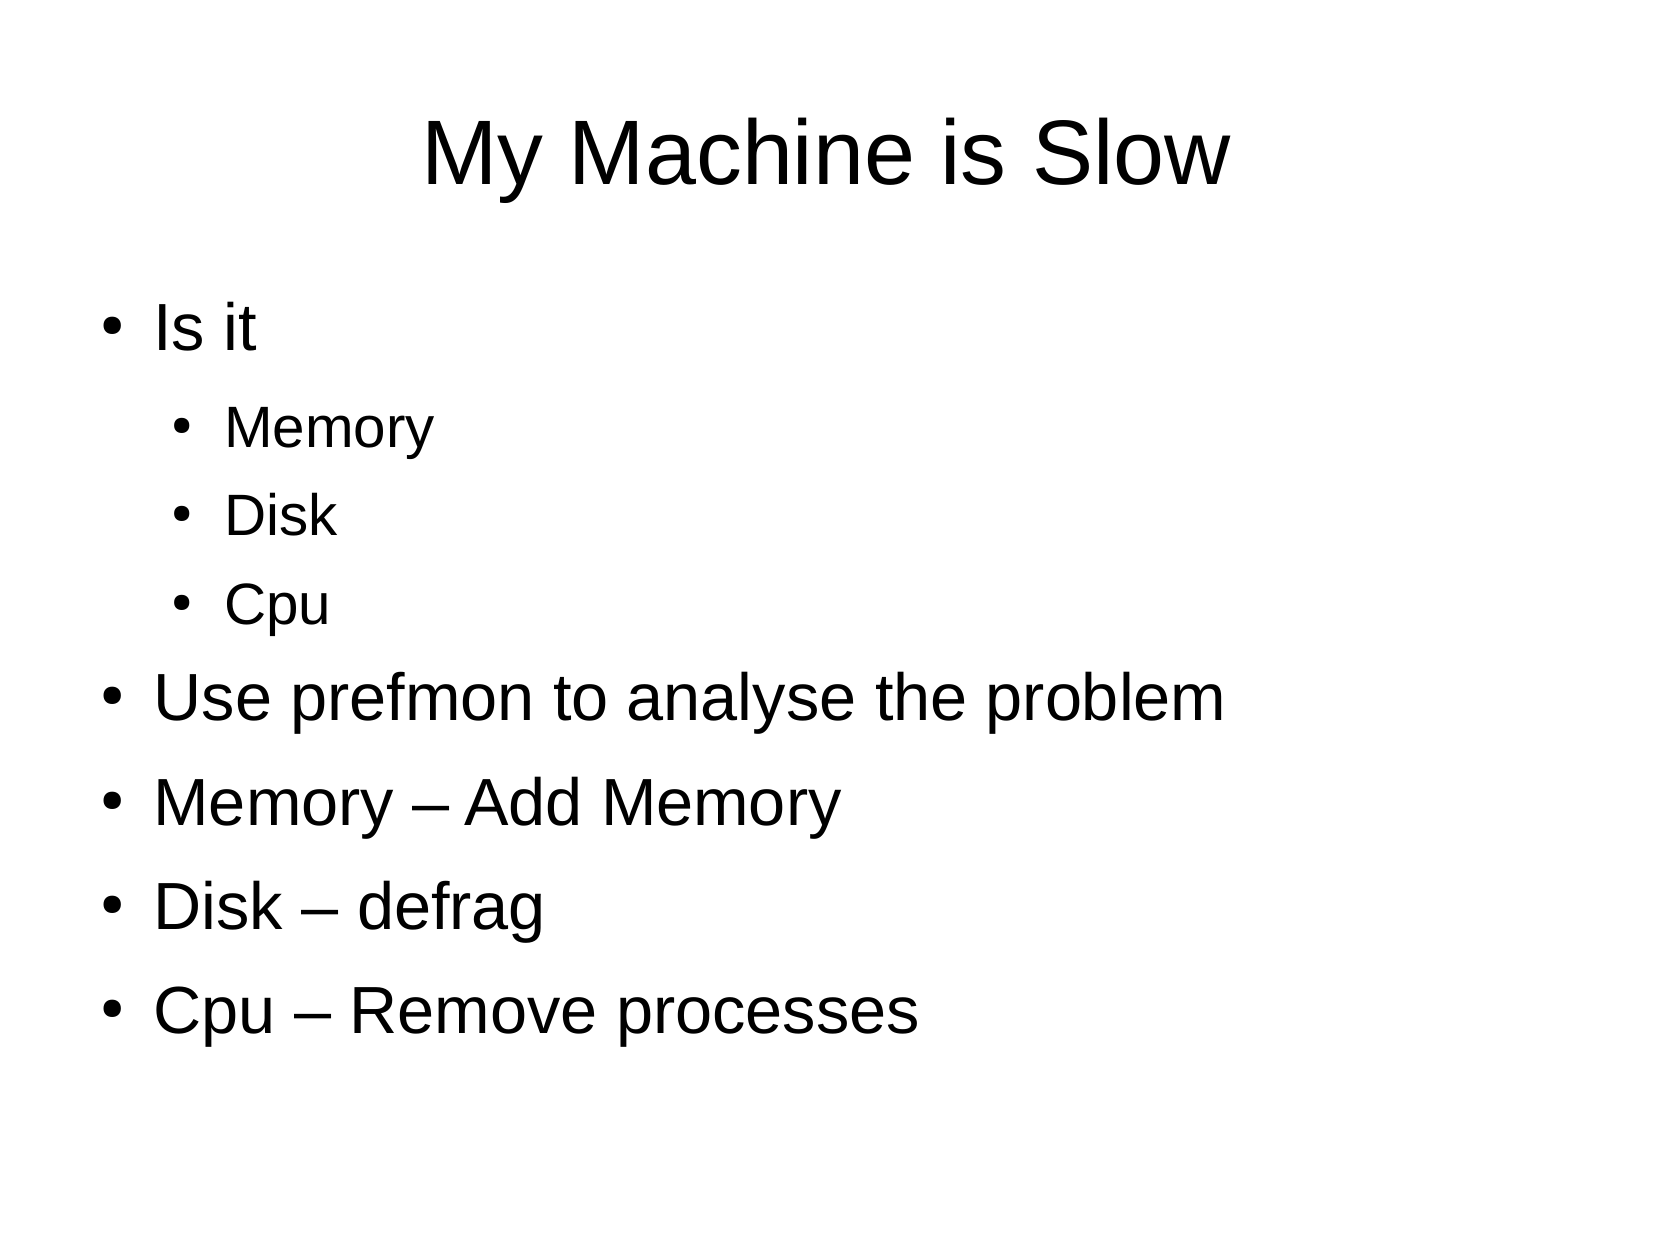

# My Machine is Slow
Is it
Memory
Disk
Cpu
Use prefmon to analyse the problem
Memory – Add Memory
Disk – defrag
Cpu – Remove processes